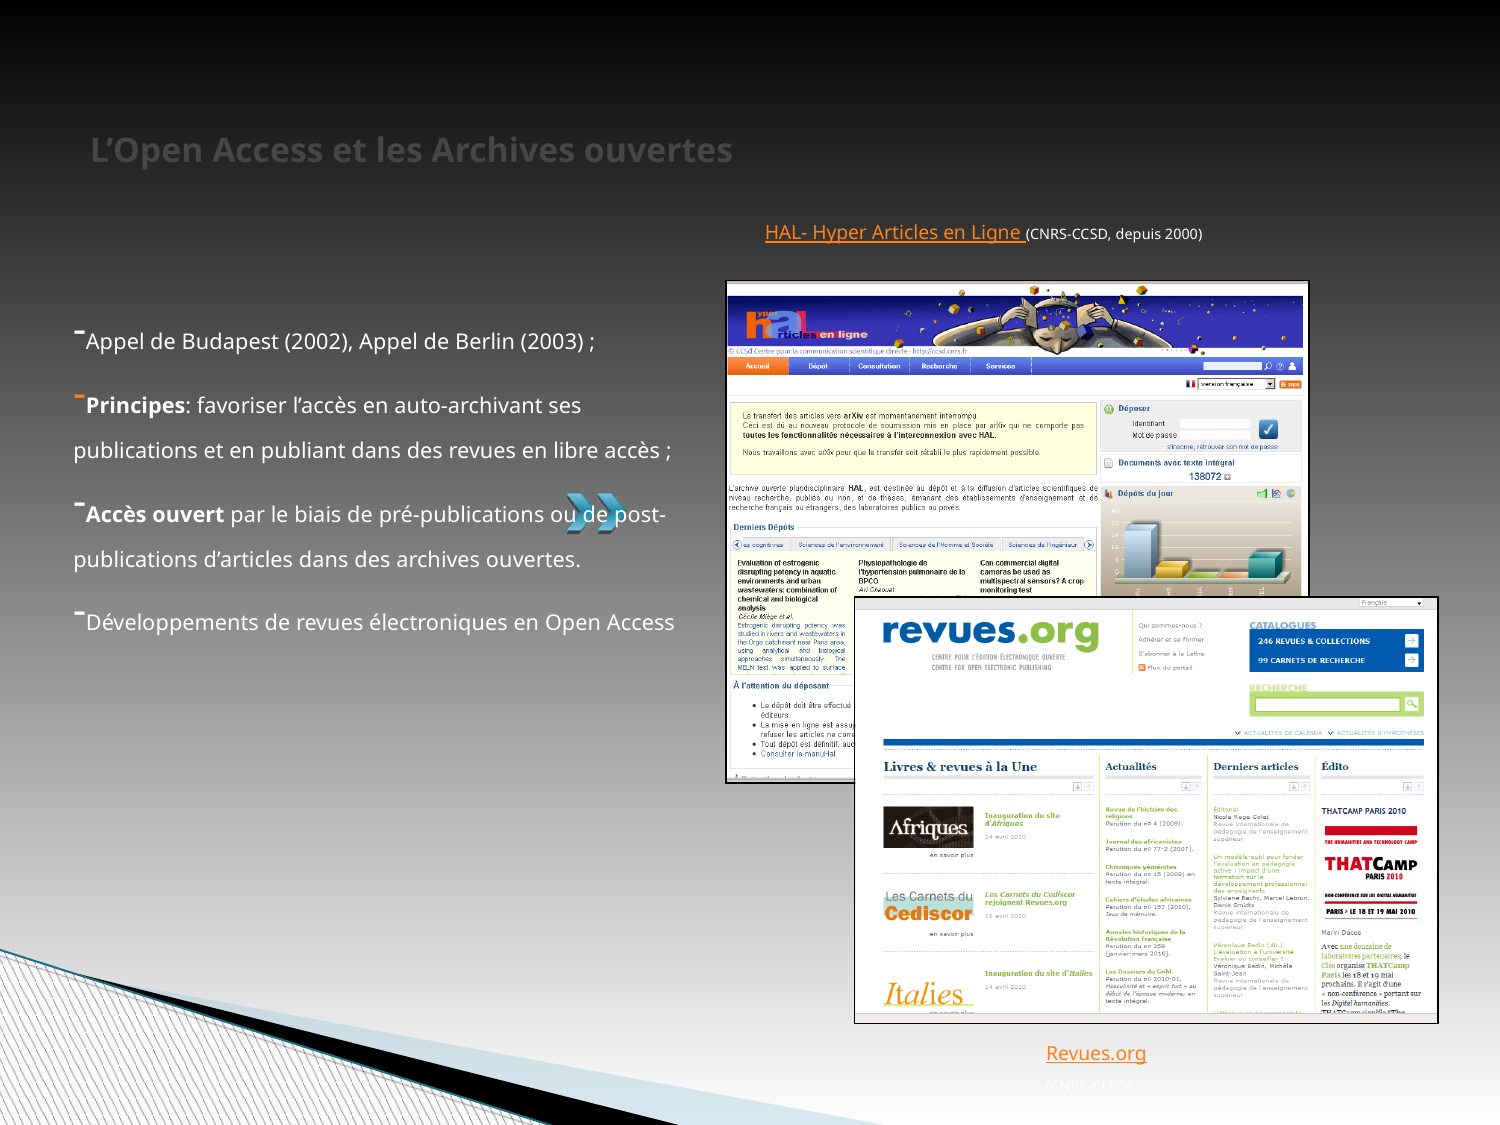

# L’Open Access et les Archives ouvertes
HAL- Hyper Articles en Ligne (CNRS-CCSD, depuis 2000)
Appel de Budapest (2002), Appel de Berlin (2003) ;
Principes: favoriser l’accès en auto-archivant ses publications et en publiant dans des revues en libre accès ;
Accès ouvert par le biais de pré-publications ou de post-publications d’articles dans des archives ouvertes.
Développements de revues électroniques en Open Access
Revues.org
(CNRS-CLEO)